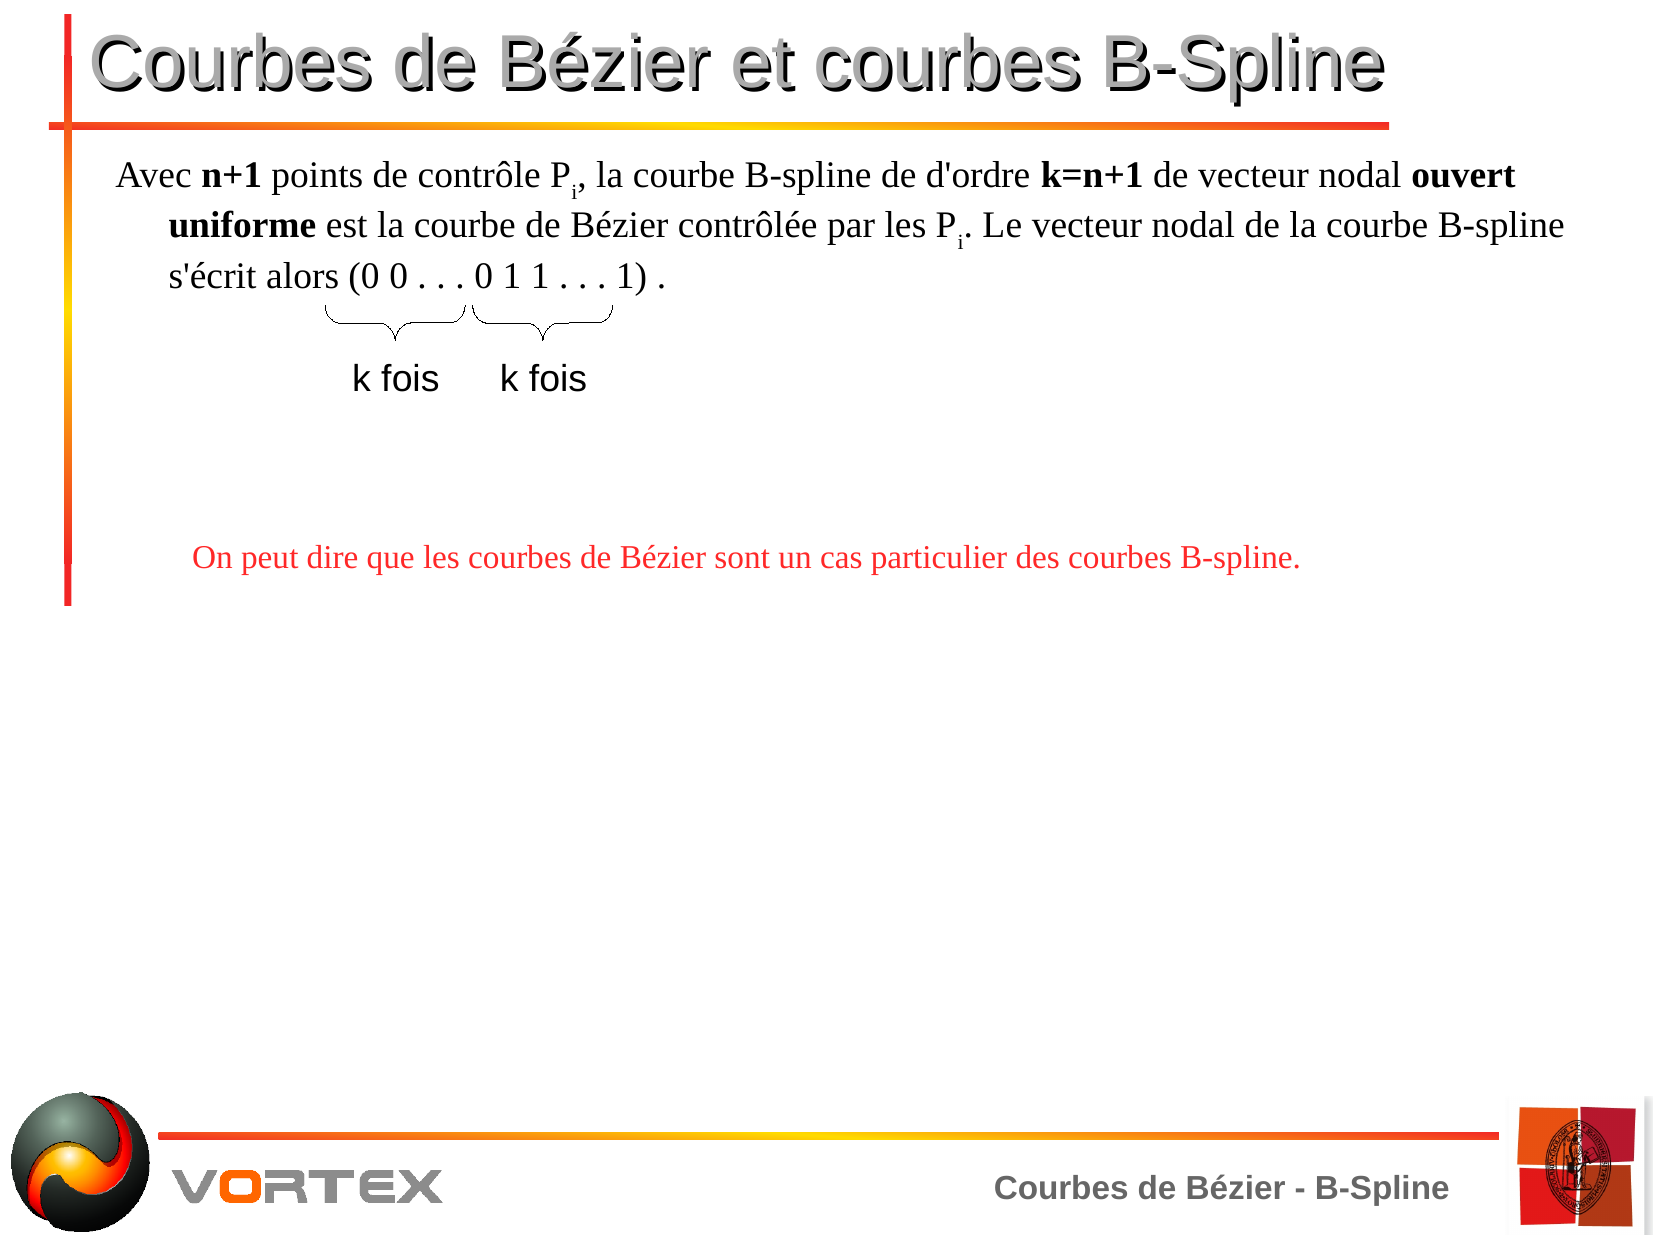

# Courbes de Bézier et courbes B-Spline
Avec n+1 points de contrôle Pi, la courbe B-spline de d'ordre k=n+1 de vecteur nodal ouvert uniforme est la courbe de Bézier contrôlée par les Pi. Le vecteur nodal de la courbe B-spline s'écrit alors (0 0 . . . 0 1 1 . . . 1) .
On peut dire que les courbes de Bézier sont un cas particulier des courbes B-spline.
k fois
k fois